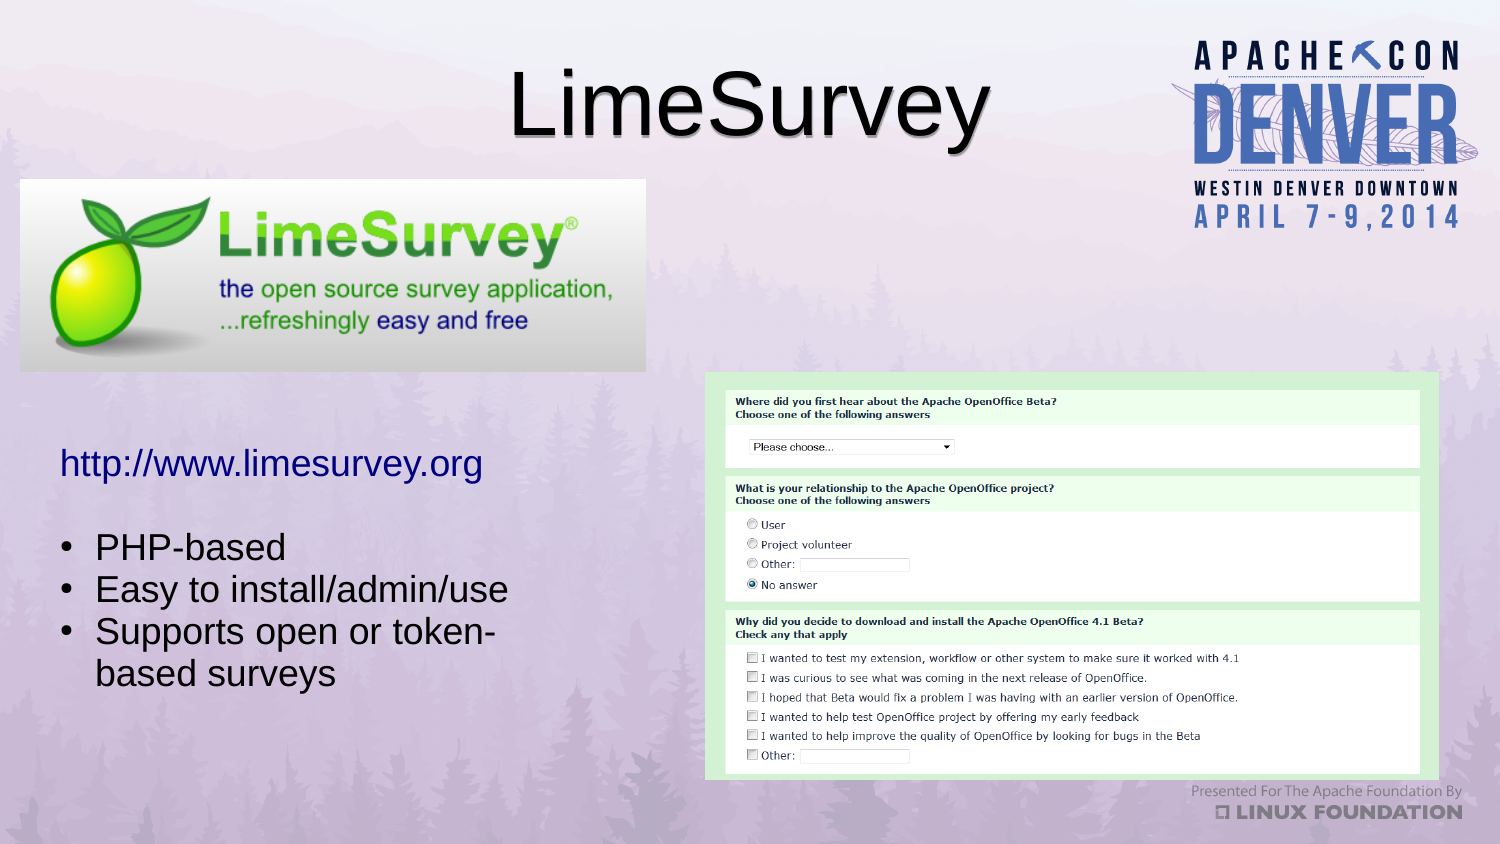

# LimeSurvey
http://www.limesurvey.org
PHP-based
Easy to install/admin/use
Supports open or token-based surveys